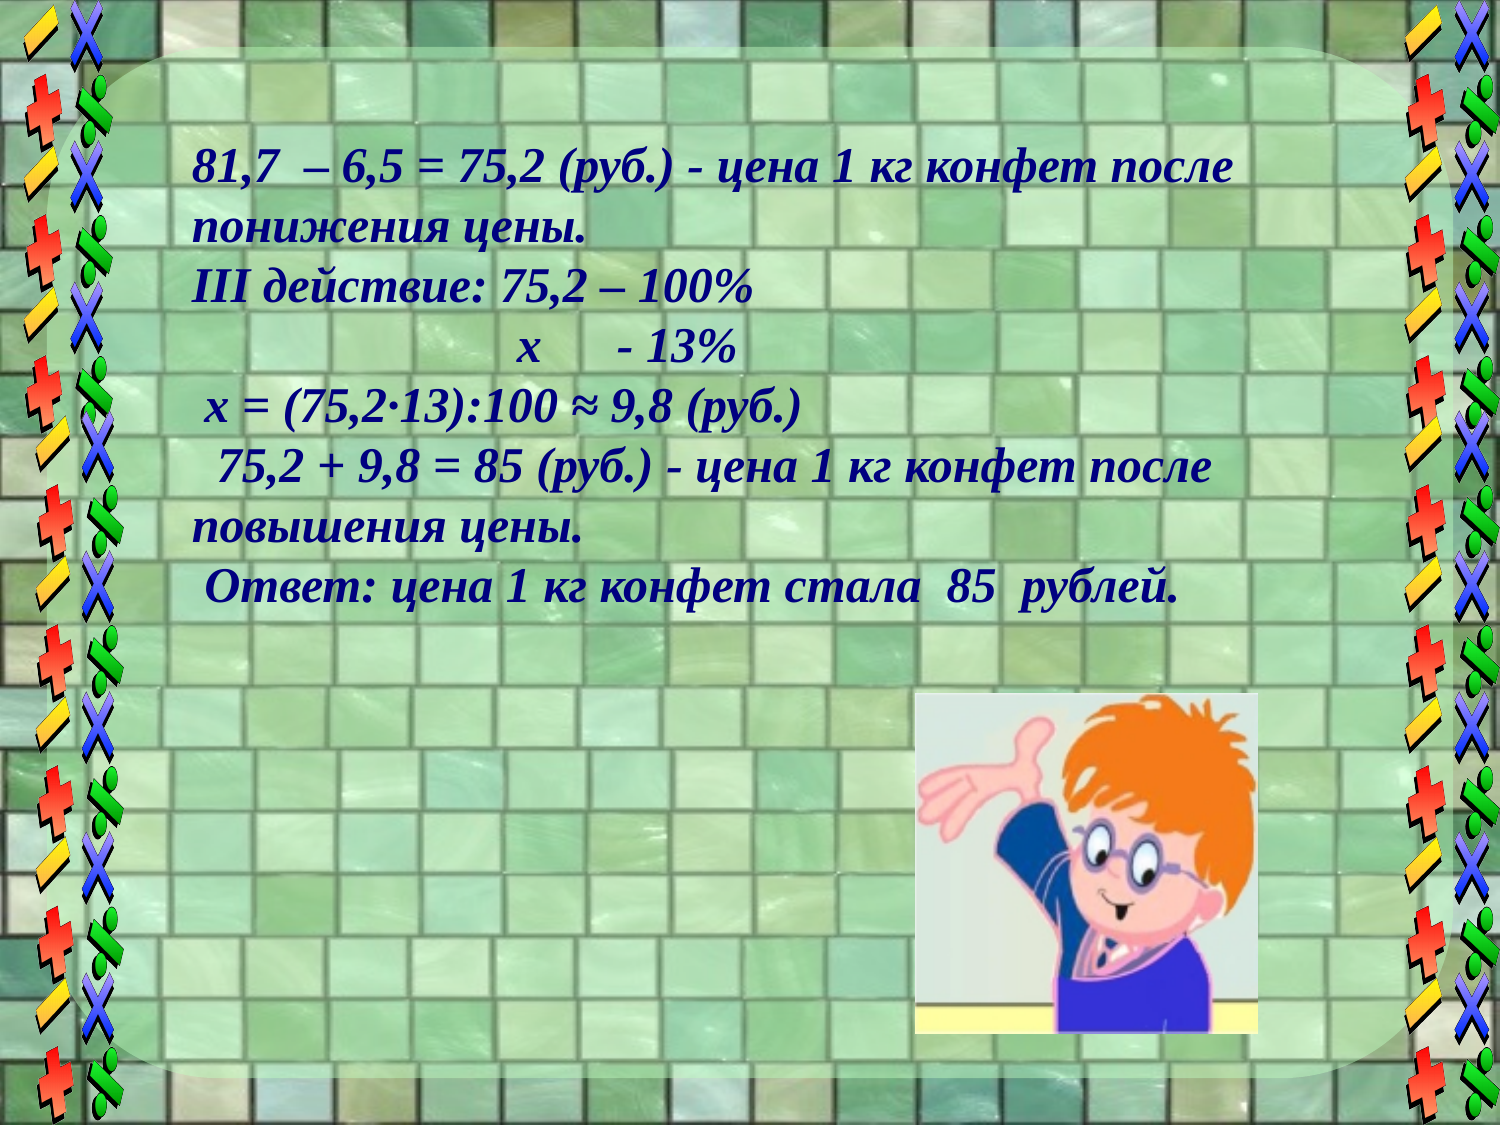

81,7 – 6,5 = 75,2 (руб.) - цена 1 кг конфет после понижения цены.
III действие: 75,2 – 100%
 х - 13%
 x = (75,2·13):100 ≈ 9,8 (руб.)
 75,2 + 9,8 = 85 (руб.) - цена 1 кг конфет после повышения цены.
 Ответ: цена 1 кг конфет стала 85 рублей.